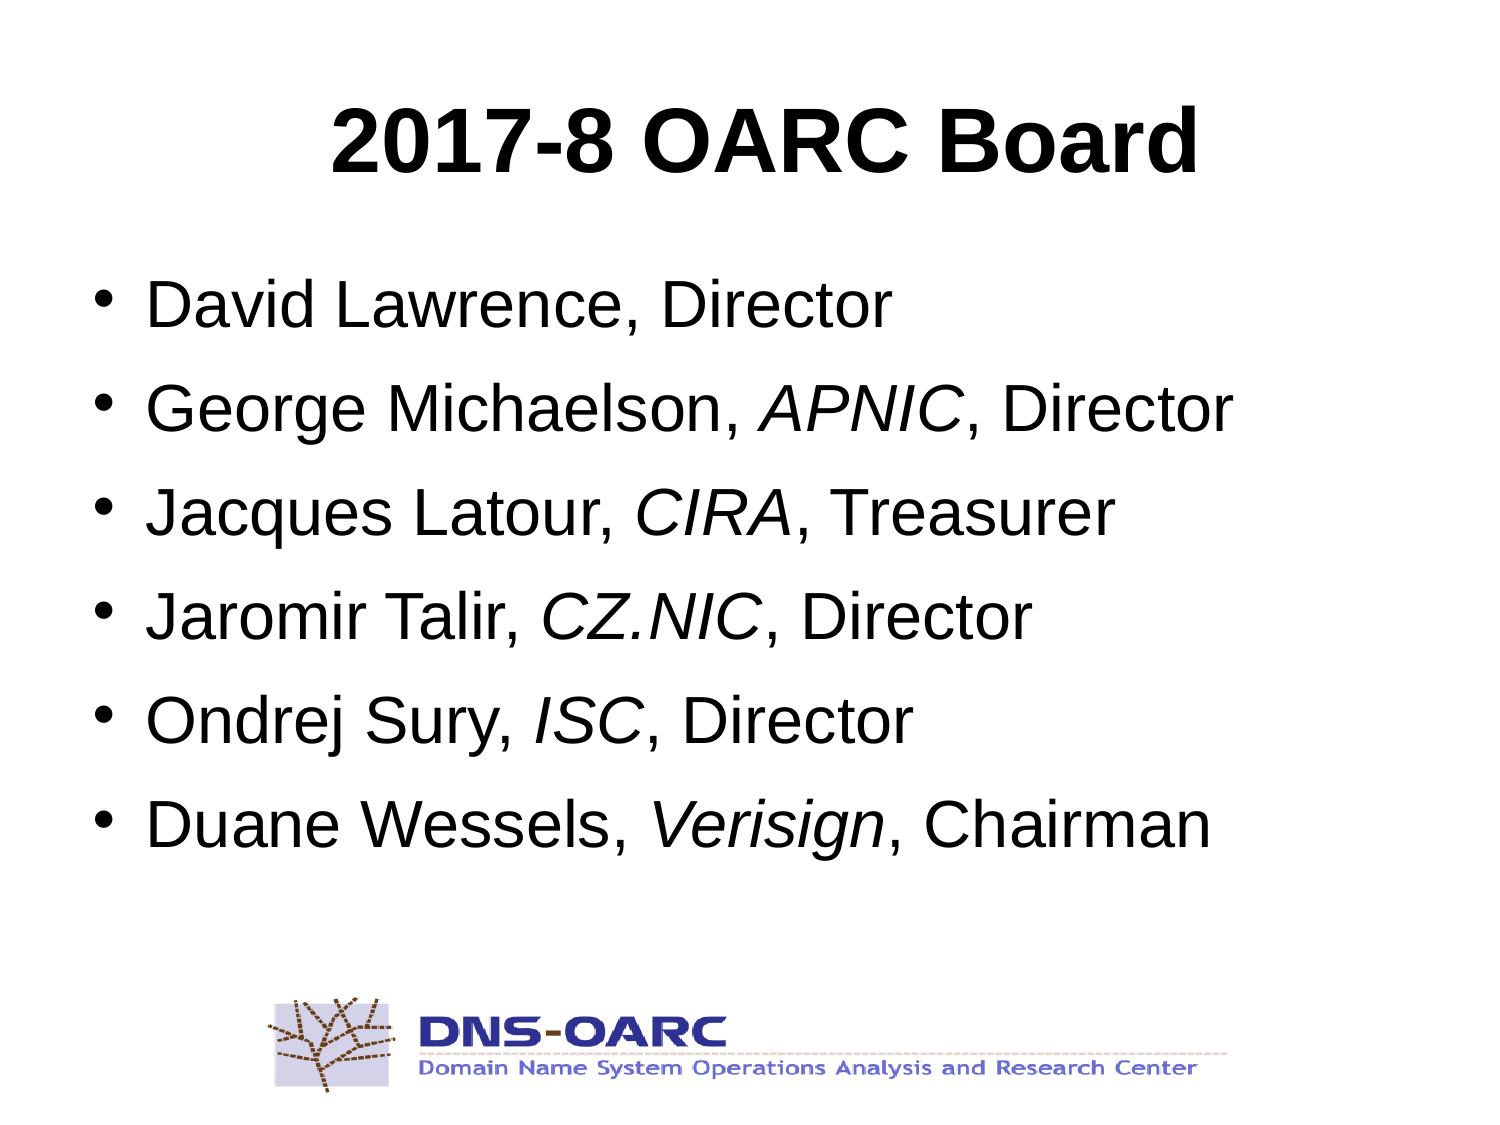

# 2017-8 OARC Board
David Lawrence, Director
George Michaelson, APNIC, Director
Jacques Latour, CIRA, Treasurer
Jaromir Talir, CZ.NIC, Director
Ondrej Sury, ISC, Director
Duane Wessels, Verisign, Chairman